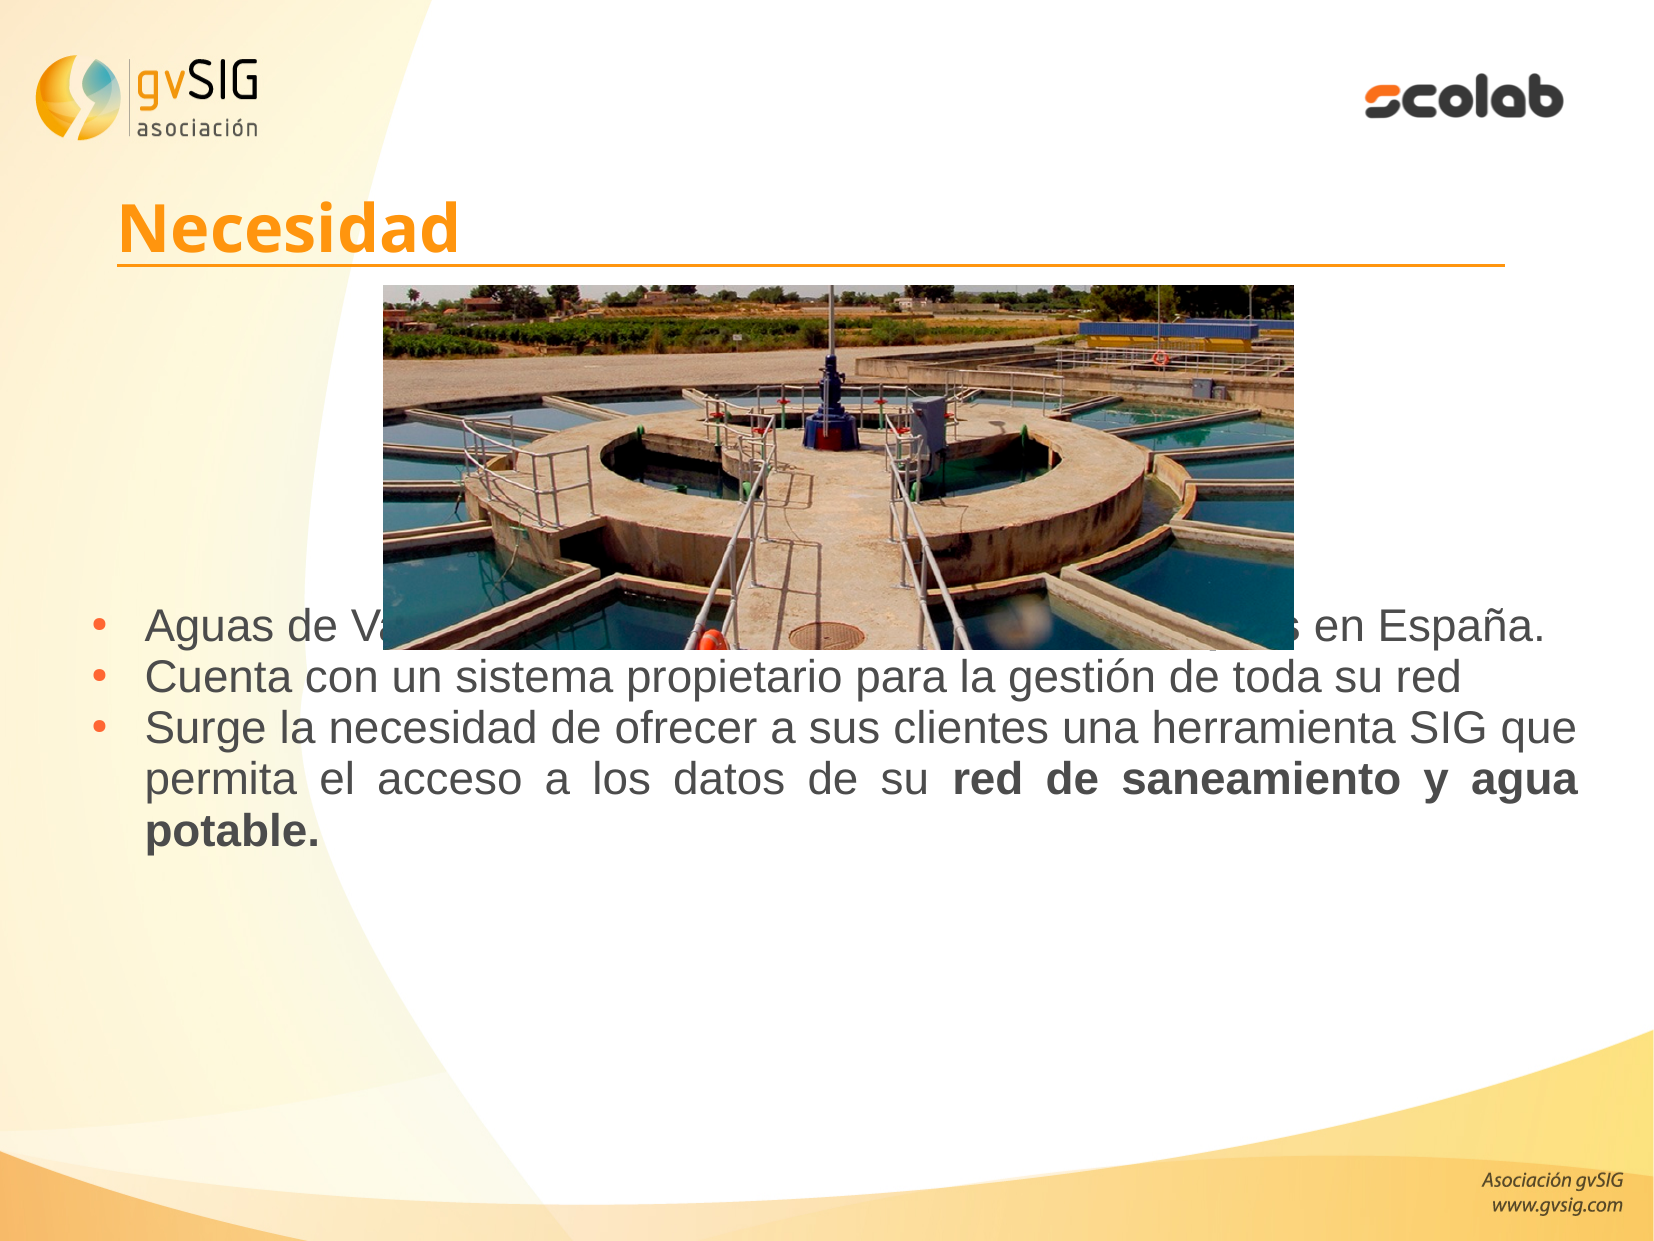

# Necesidad
Aguas de Valencia da servicio a más de 300 municipios en España.
Cuenta con un sistema propietario para la gestión de toda su red
Surge la necesidad de ofrecer a sus clientes una herramienta SIG que permita el acceso a los datos de su red de saneamiento y agua potable.